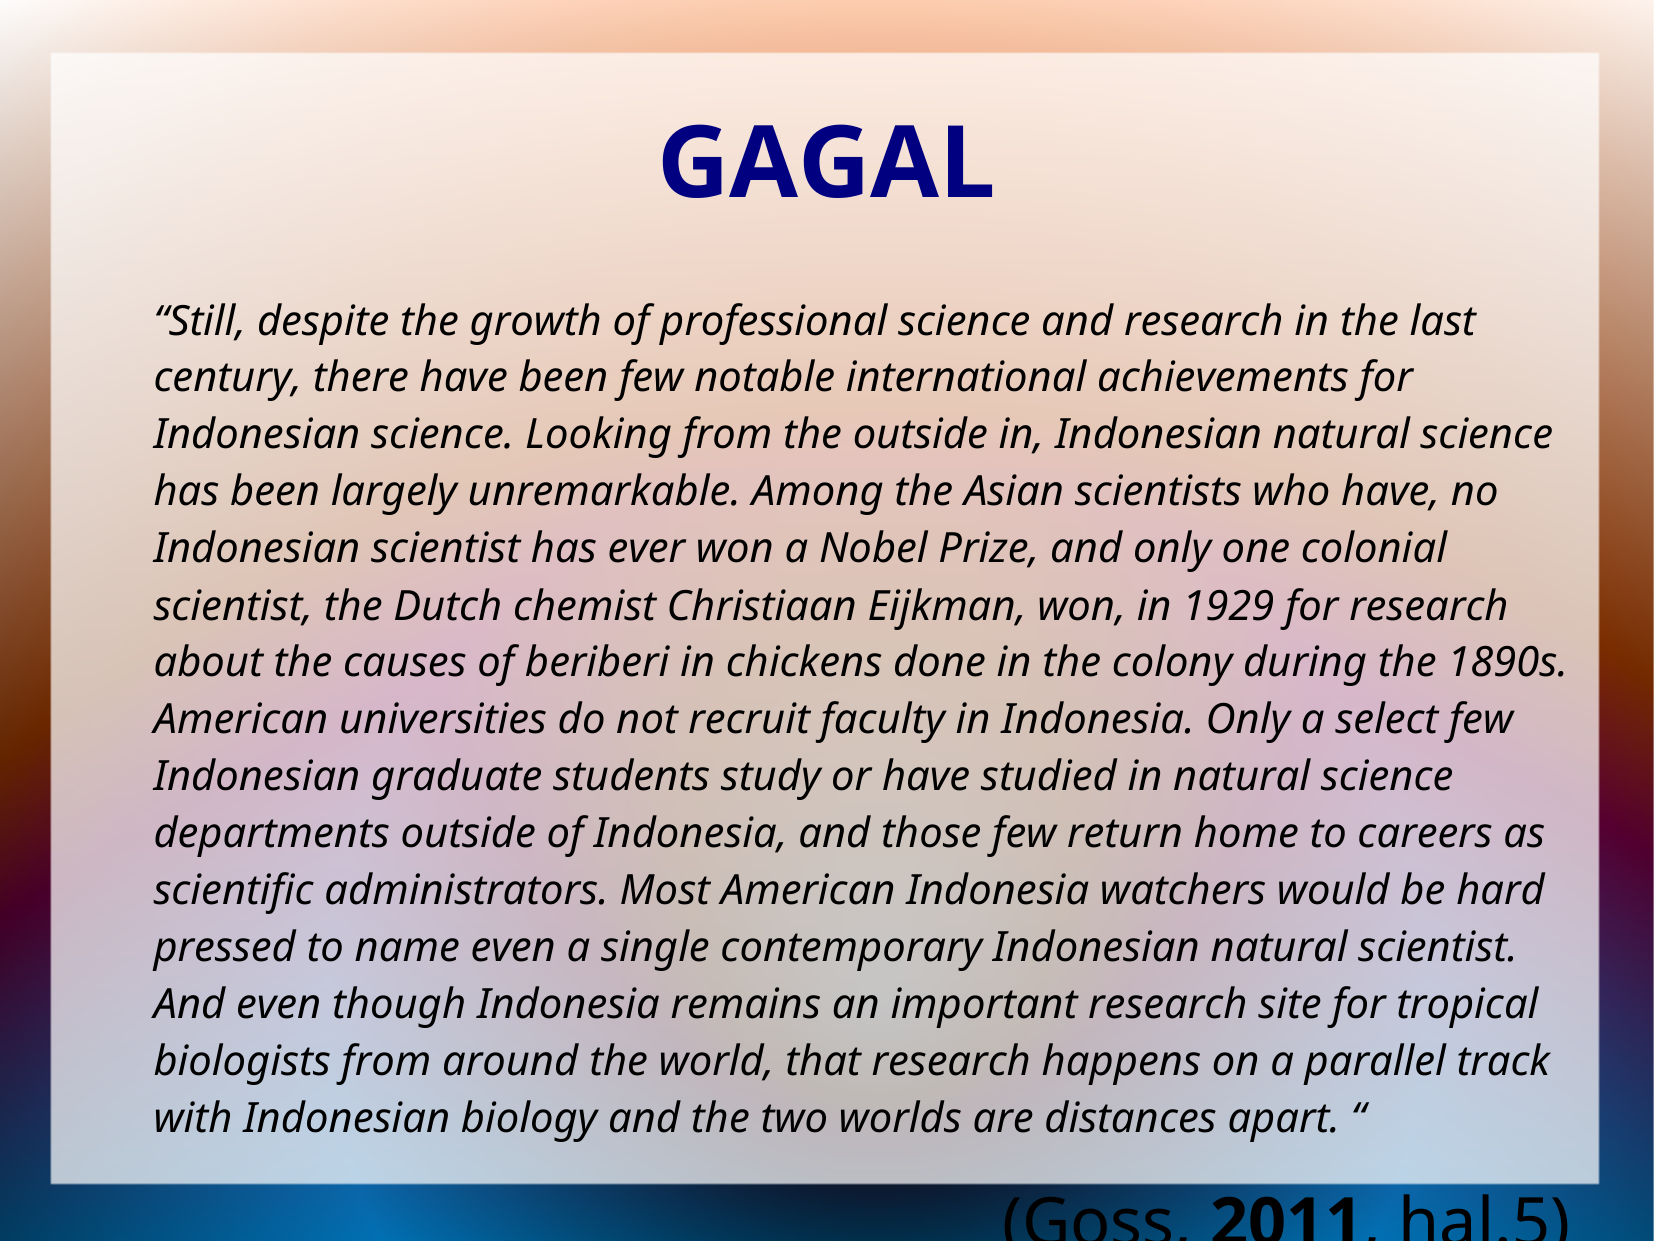

# GAGAL
“Still, despite the growth of professional science and research in the last century, there have been few notable international achievements for Indonesian science. Looking from the outside in, Indonesian natural science has been largely unremarkable. Among the Asian scientists who have, no Indonesian scientist has ever won a Nobel Prize, and only one colonial scientist, the Dutch chemist Christiaan Eijkman, won, in 1929 for research about the causes of beriberi in chickens done in the colony during the 1890s. American universities do not recruit faculty in Indonesia. Only a select few Indonesian graduate students study or have studied in natural science departments outside of Indonesia, and those few return home to careers as scientific administrators. Most American Indonesia watchers would be hard pressed to name even a single contemporary Indonesian natural scientist. And even though Indonesia remains an important research site for tropical biologists from around the world, that research happens on a parallel track with Indonesian biology and the two worlds are distances apart. “
(Goss, 2011, hal.5)